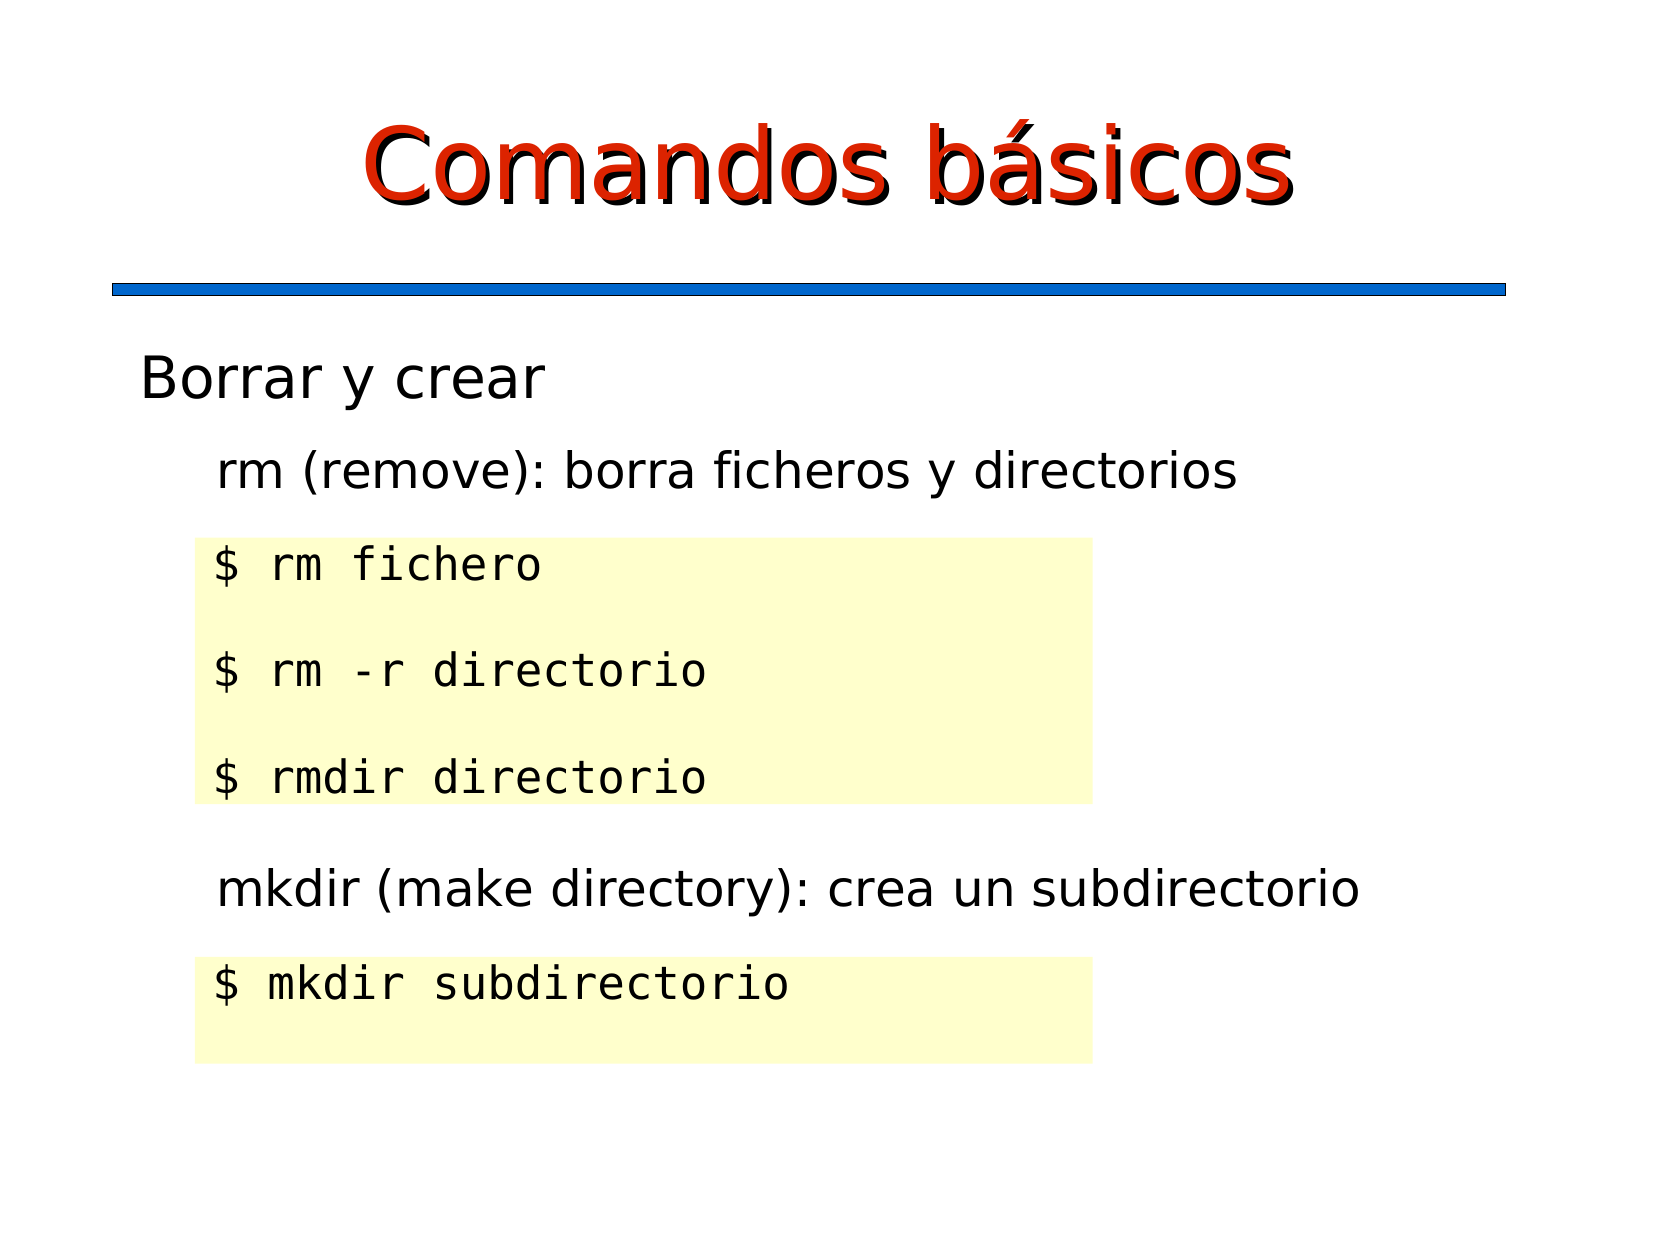

# Comandos básicos
Borrar y crear
rm (remove): borra ficheros y directorios
mkdir (make directory): crea un subdirectorio
$ rm fichero
$ rm -r directorio
$ rmdir directorio
$ mkdir subdirectorio